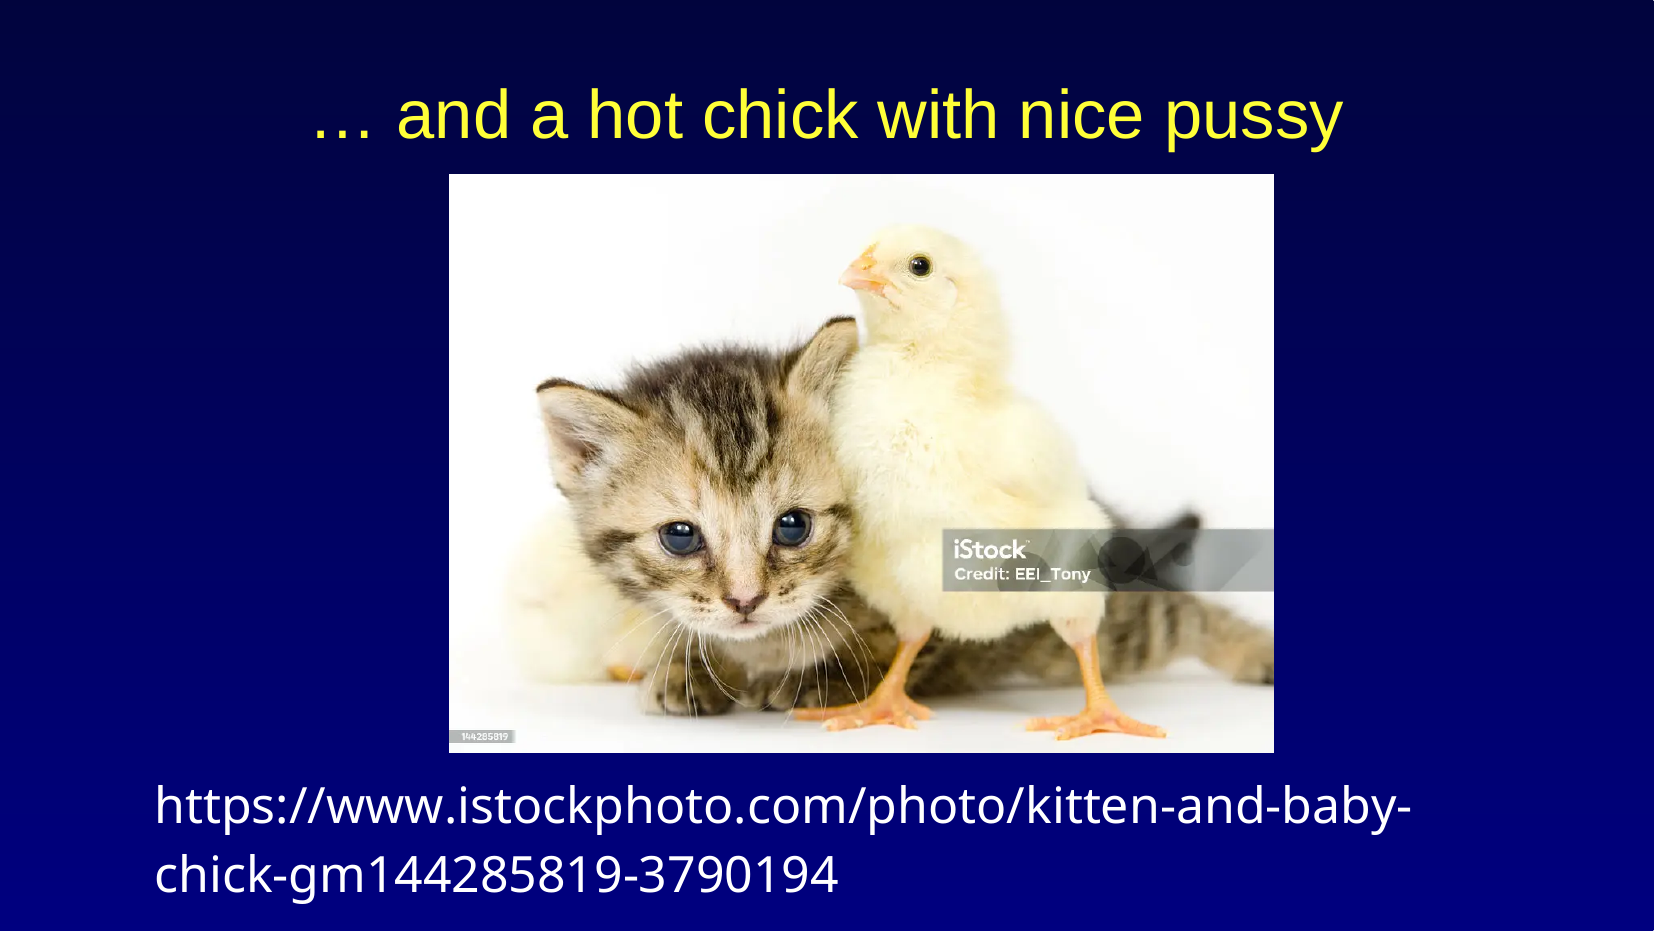

# … and a hot chick with nice pussy
https://www.istockphoto.com/photo/kitten-and-baby-chick-gm144285819-3790194